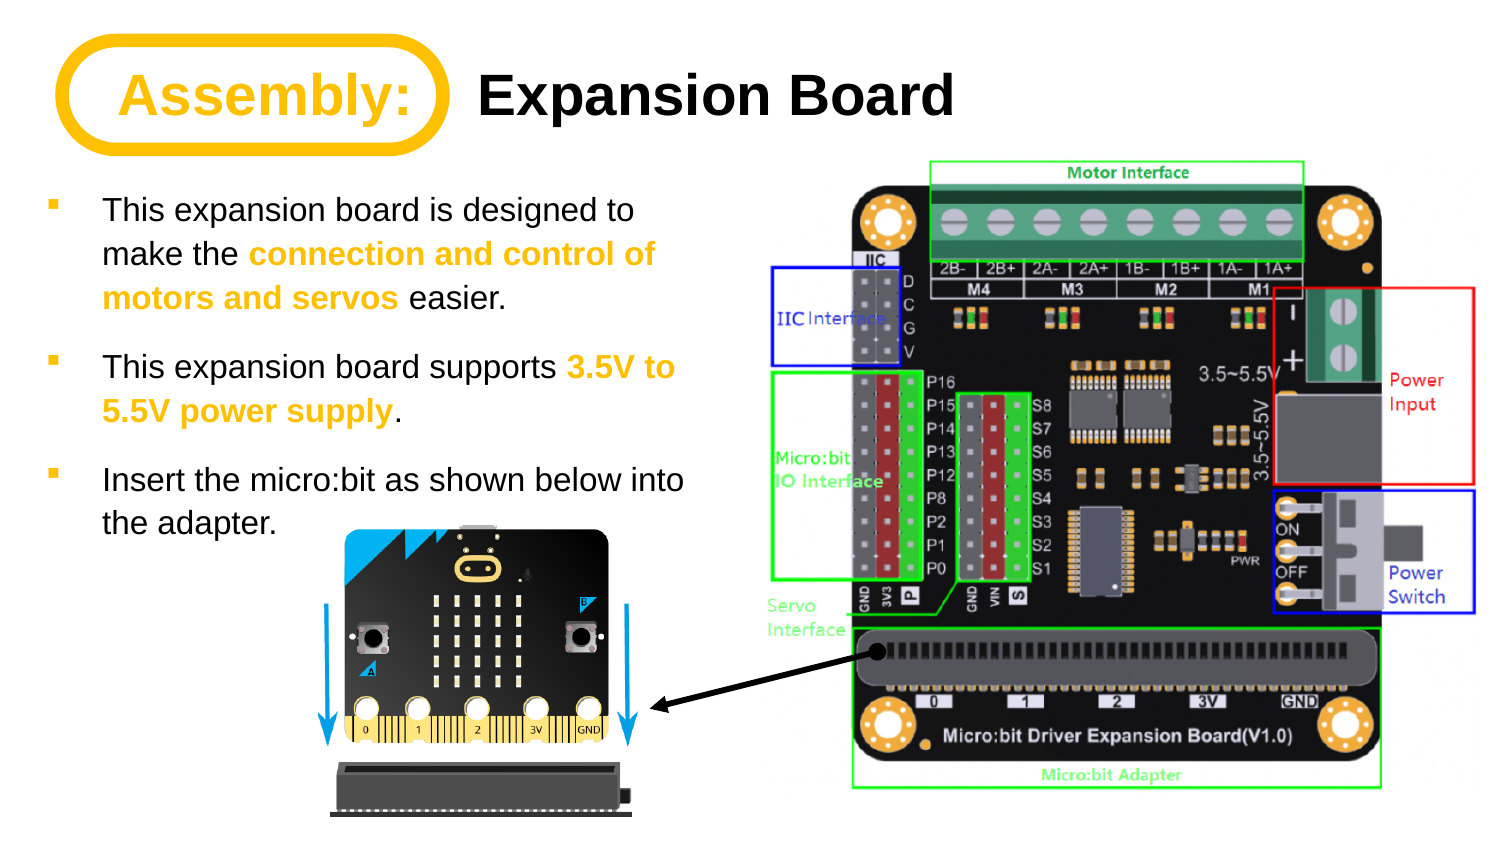

# Assembly: Expansion Board
This expansion board is designed to make the connection and control of motors and servos easier.
This expansion board supports 3.5V to 5.5V power supply.
Insert the micro:bit as shown below into the adapter.